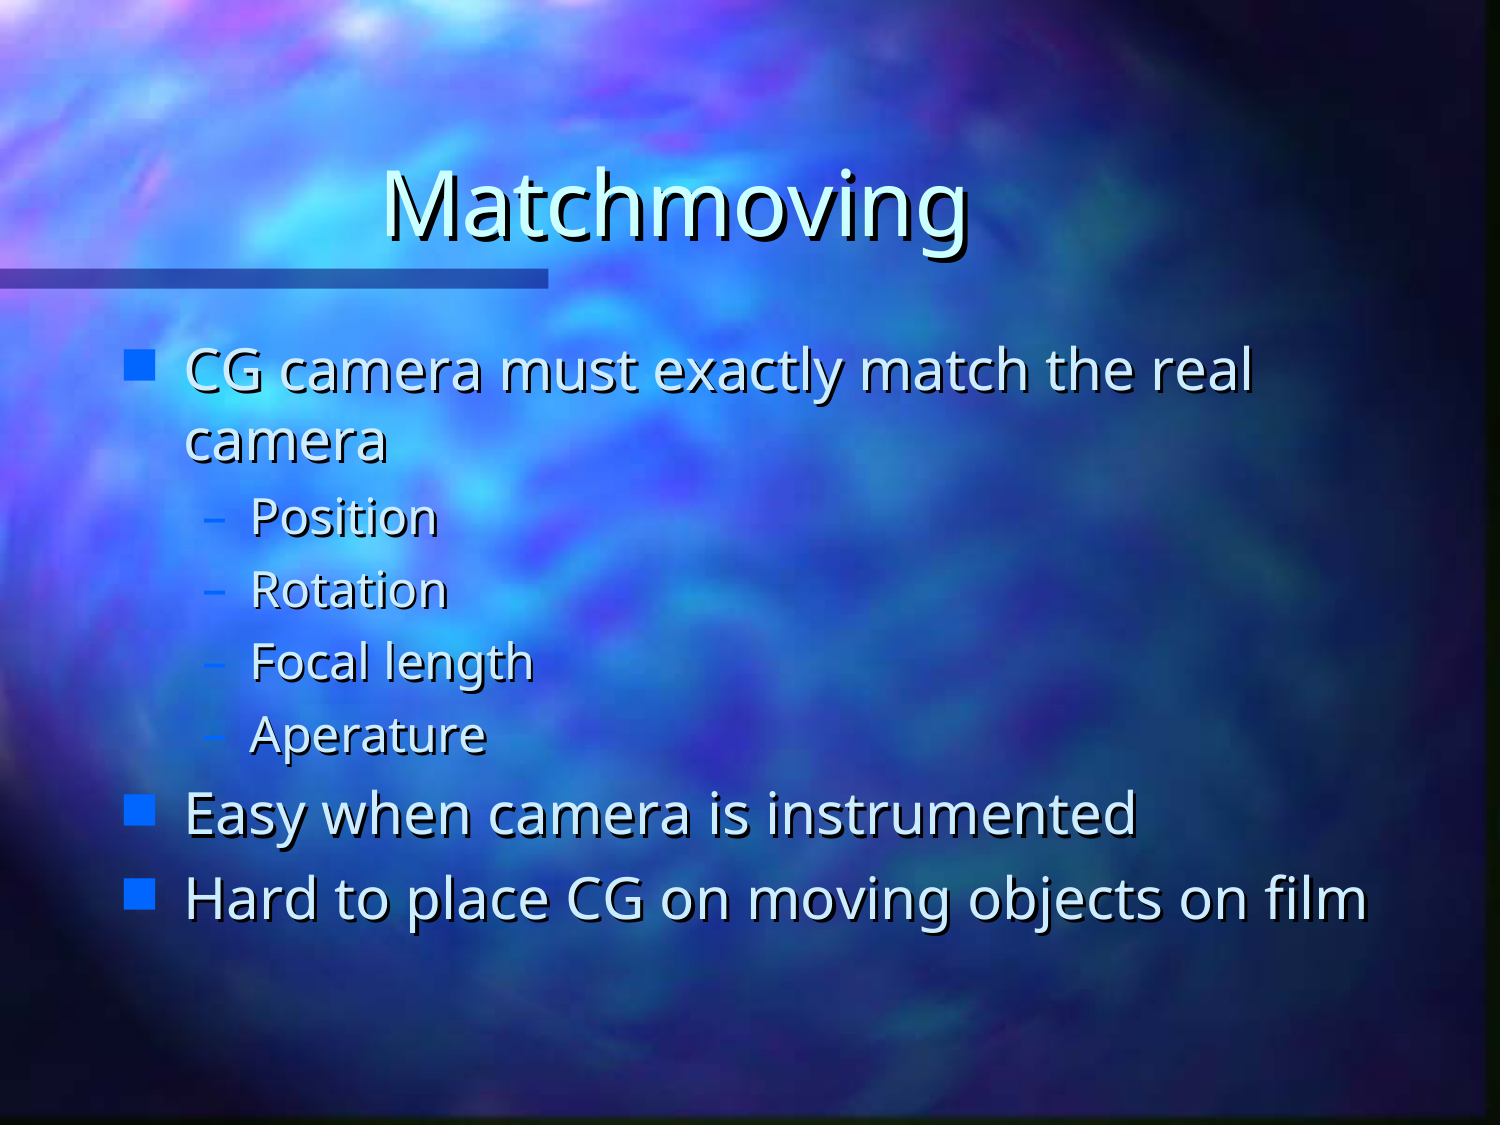

# Matchmoving
CG camera must exactly match the real camera
Position
Rotation
Focal length
Aperature
Easy when camera is instrumented
Hard to place CG on moving objects on film